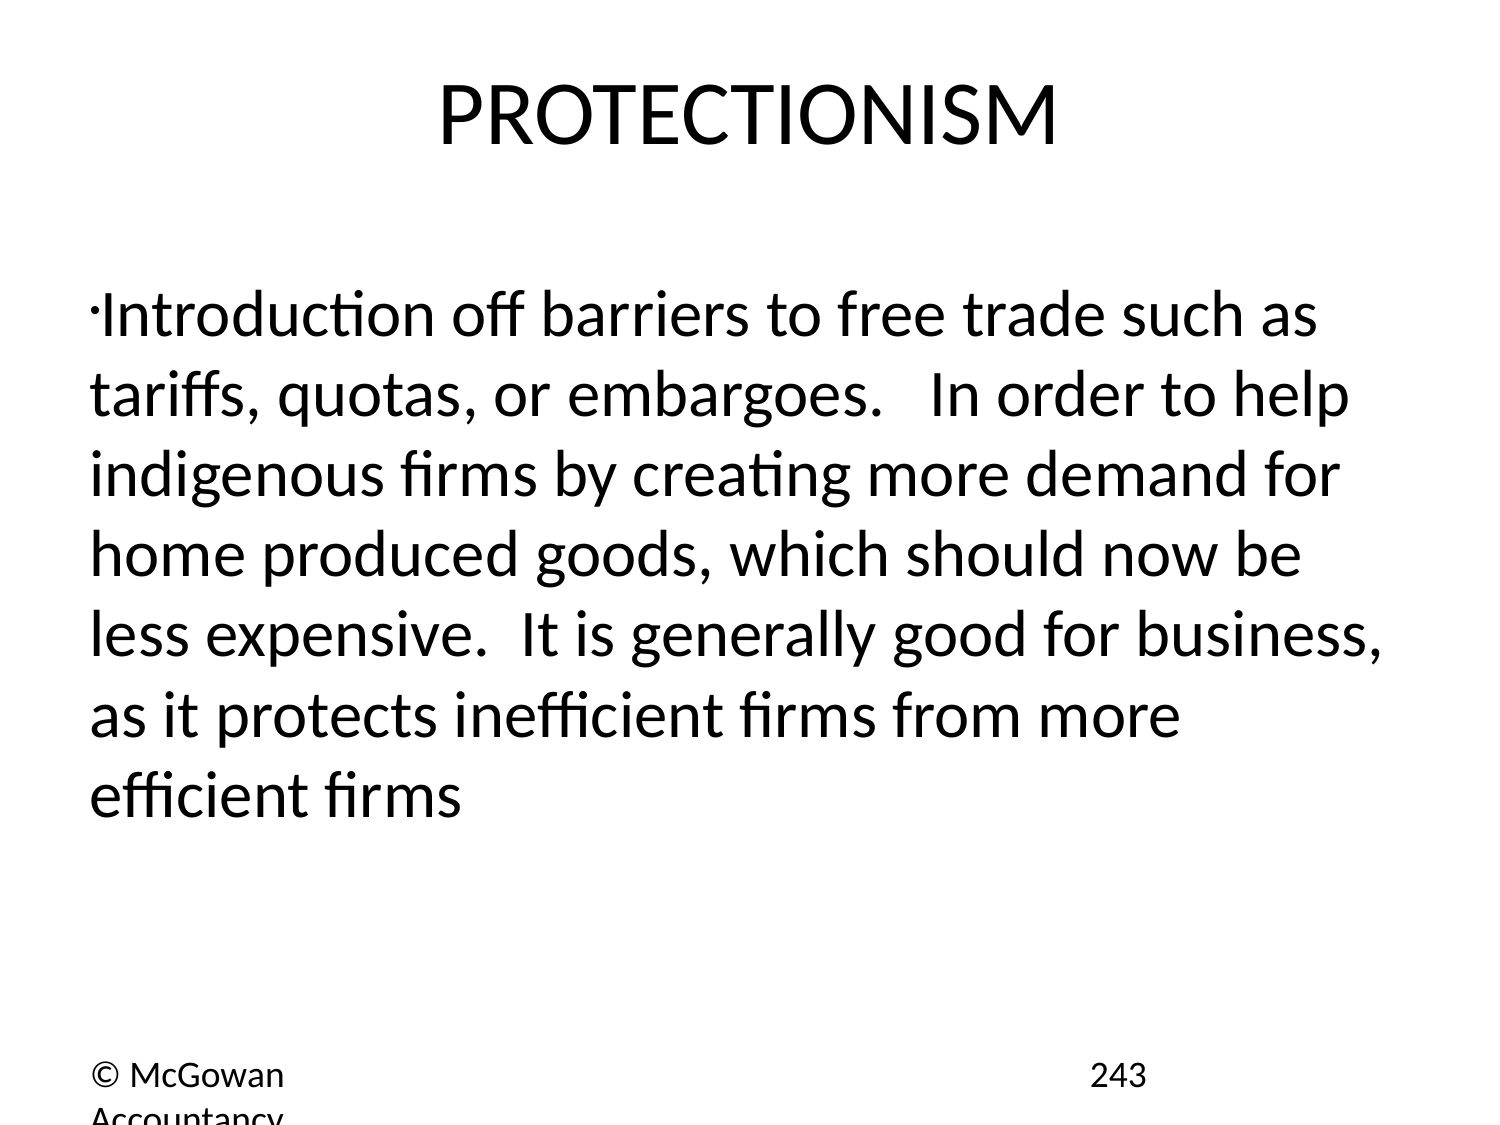

# PROTECTIONISM
Introduction off barriers to free trade such as tariffs, quotas, or embargoes. In order to help indigenous firms by creating more demand for home produced goods, which should now be less expensive. It is generally good for business, as it protects inefficient firms from more efficient firms
© McGowan Accountancy Services
243